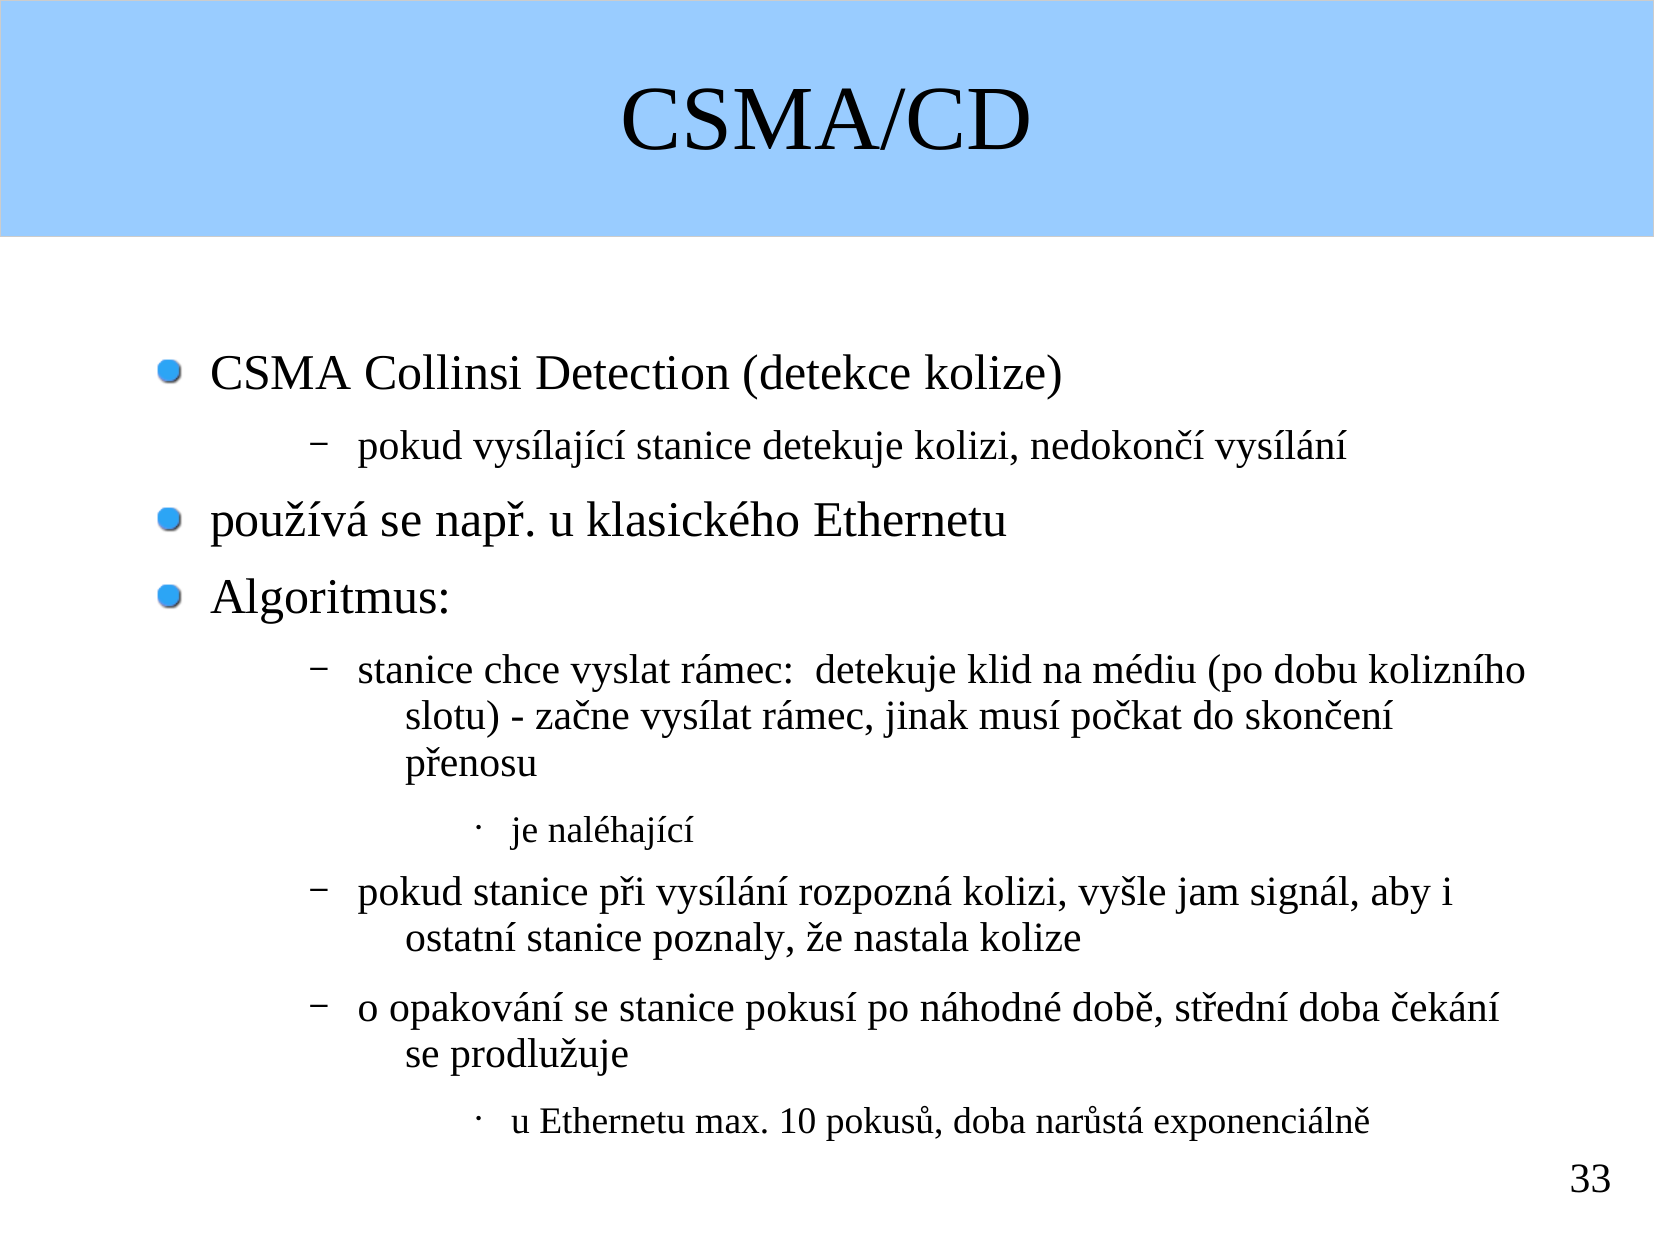

# CSMA/CD
CSMA Collinsi Detection (detekce kolize)
pokud vysílající stanice detekuje kolizi, nedokončí vysílání
používá se např. u klasického Ethernetu
Algoritmus:
stanice chce vyslat rámec: detekuje klid na médiu (po dobu kolizního slotu) - začne vysílat rámec, jinak musí počkat do skončení přenosu
je naléhající
pokud stanice při vysílání rozpozná kolizi, vyšle jam signál, aby i ostatní stanice poznaly, že nastala kolize
o opakování se stanice pokusí po náhodné době, střední doba čekání se prodlužuje
u Ethernetu max. 10 pokusů, doba narůstá exponenciálně